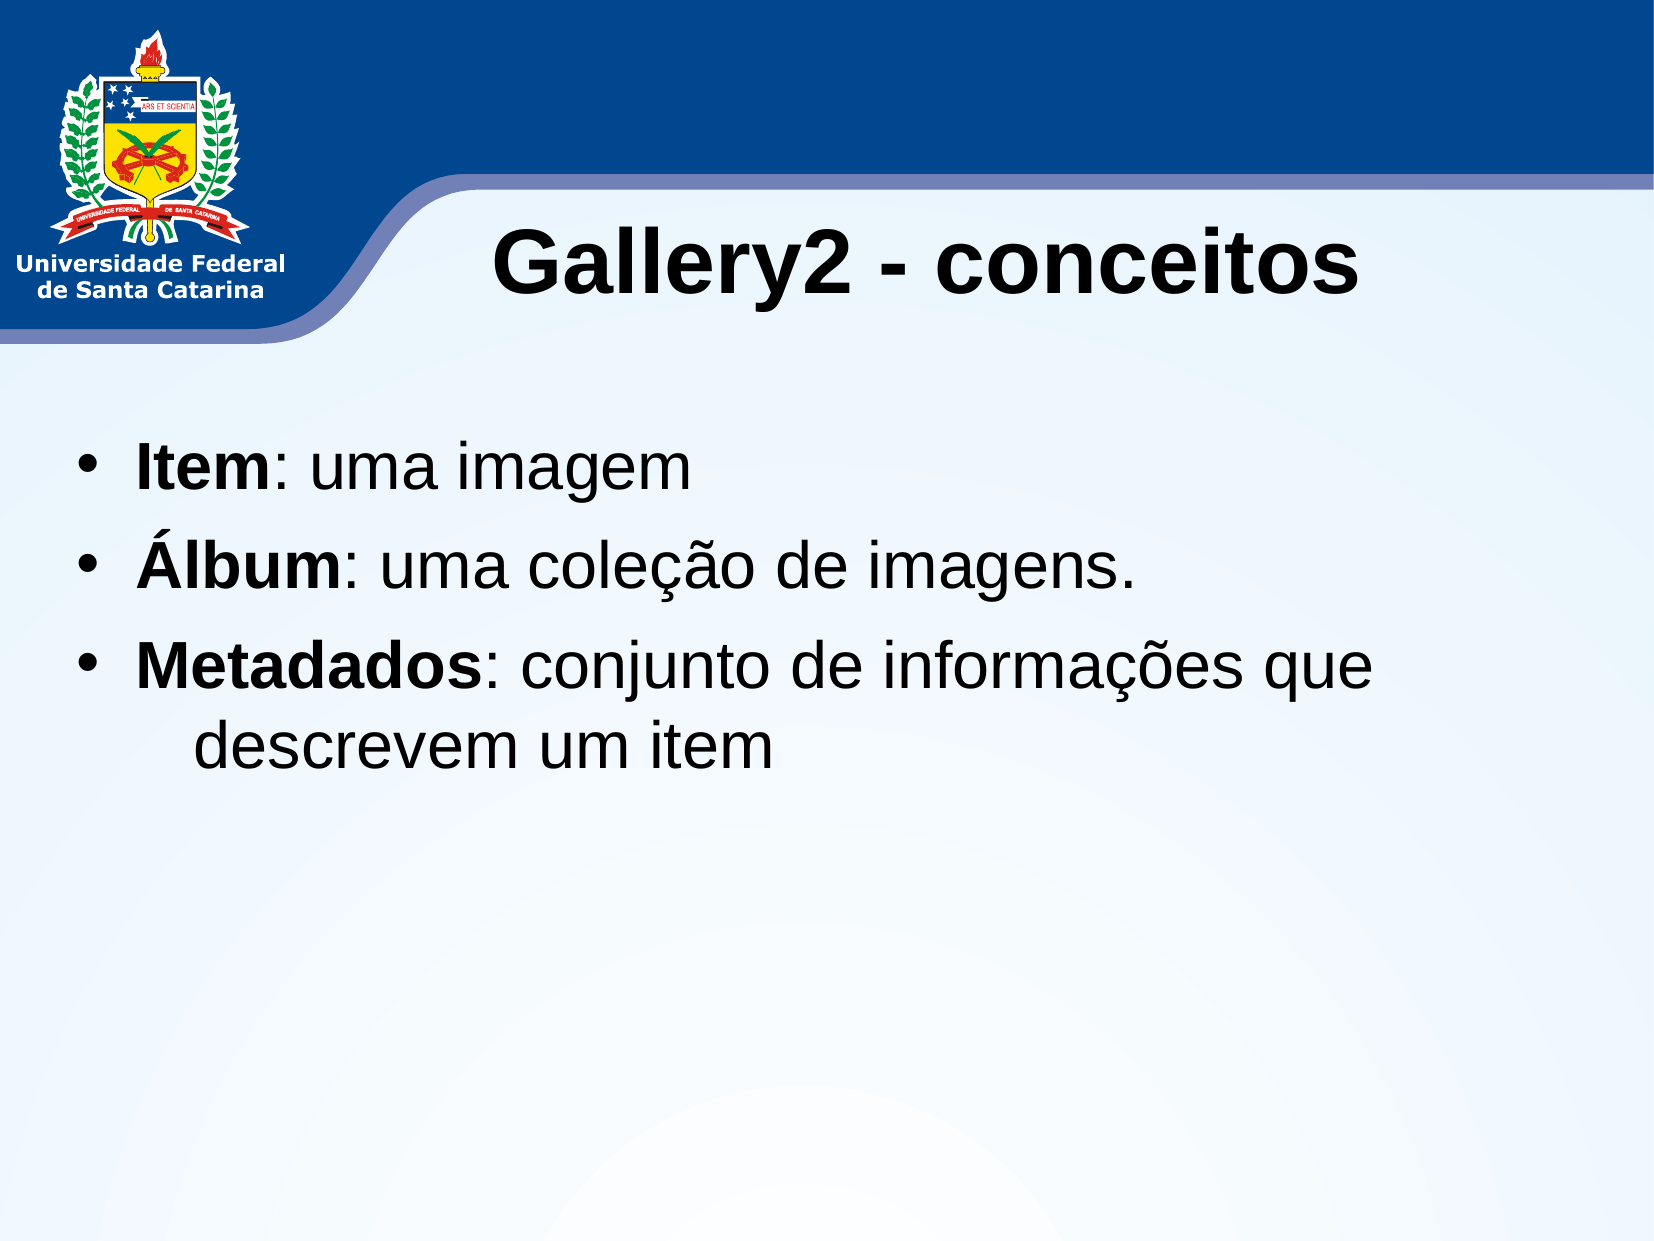

# Gallery2 - conceitos
Item: uma imagem
Álbum: uma coleção de imagens.
Metadados: conjunto de informações que descrevem um item